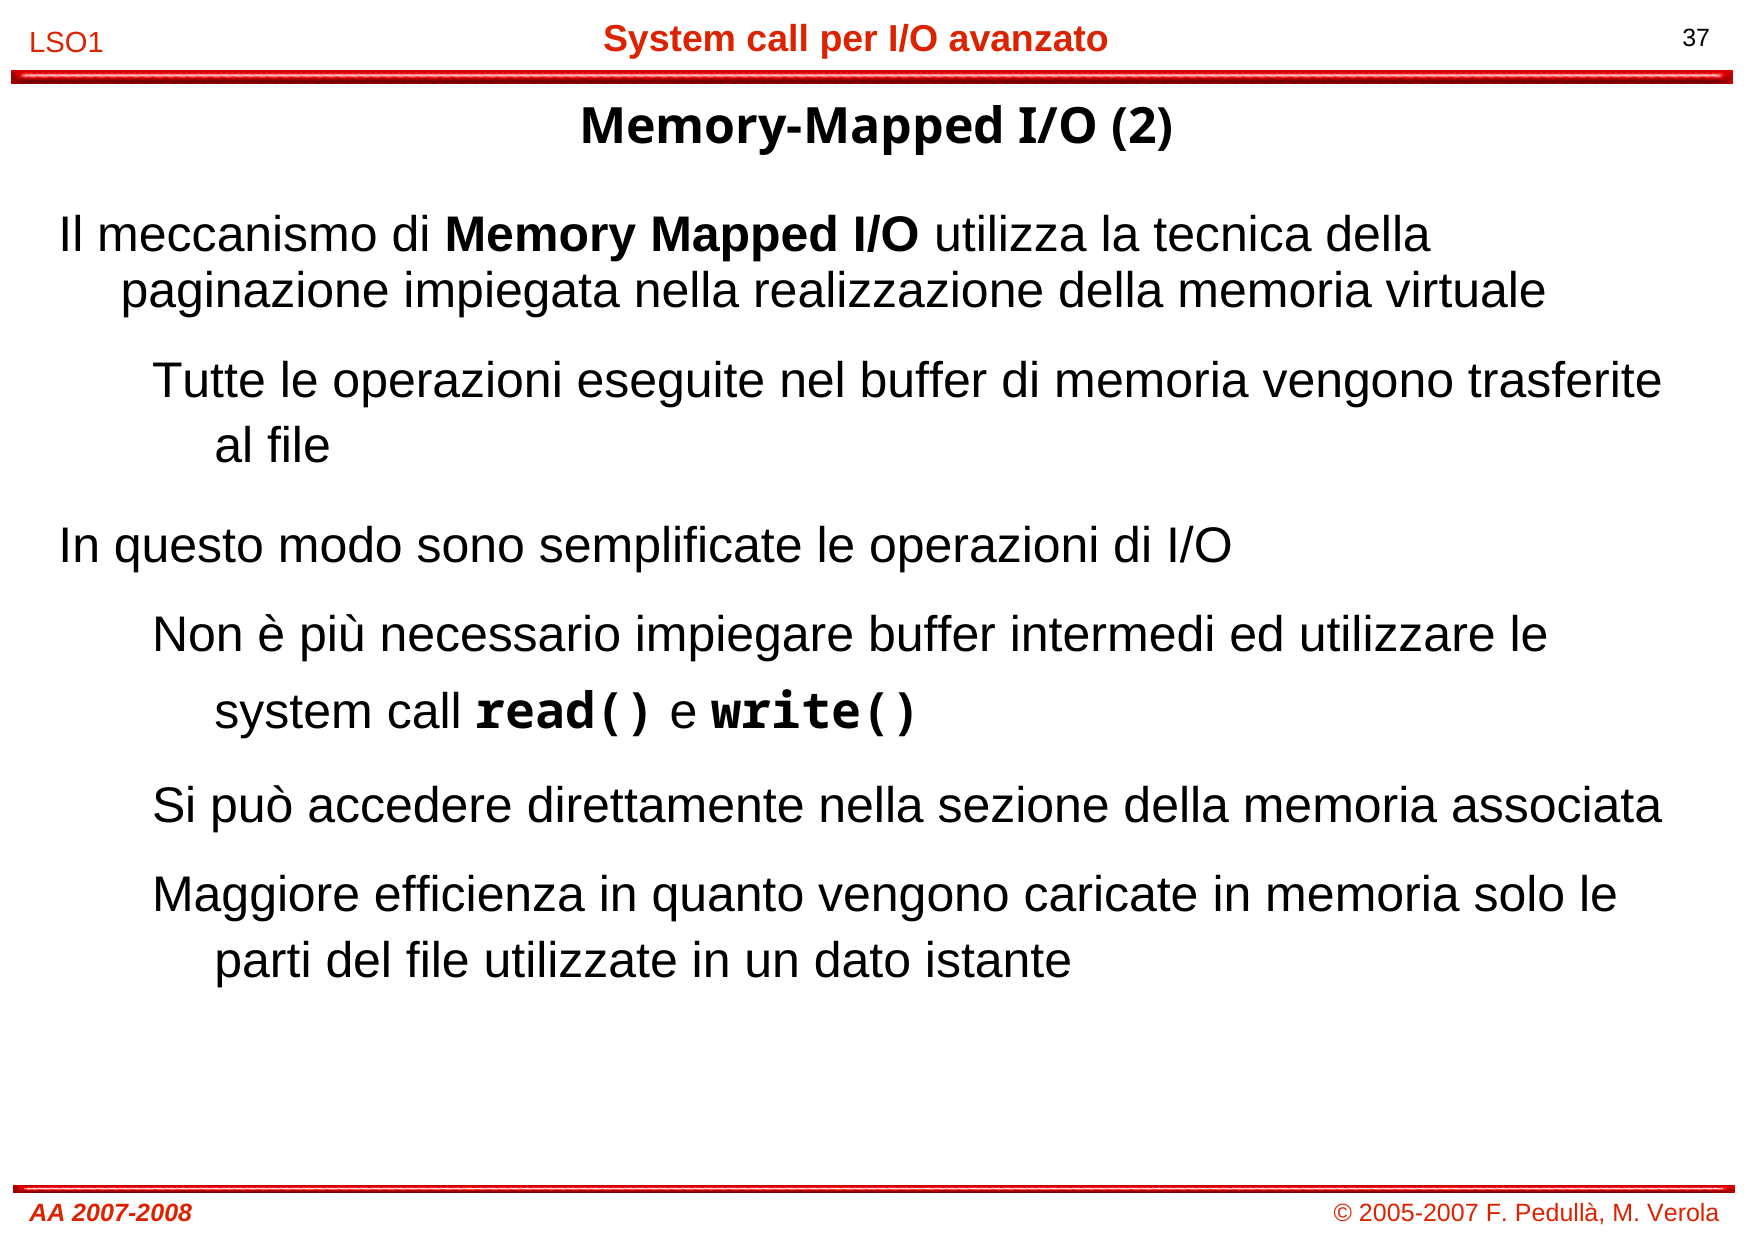

# Memory-Mapped I/O (2)
Il meccanismo di Memory Mapped I/O utilizza la tecnica della paginazione impiegata nella realizzazione della memoria virtuale
Tutte le operazioni eseguite nel buffer di memoria vengono trasferite al file
In questo modo sono semplificate le operazioni di I/O
Non è più necessario impiegare buffer intermedi ed utilizzare le system call read() e write()
Si può accedere direttamente nella sezione della memoria associata
Maggiore efficienza in quanto vengono caricate in memoria solo le parti del file utilizzate in un dato istante